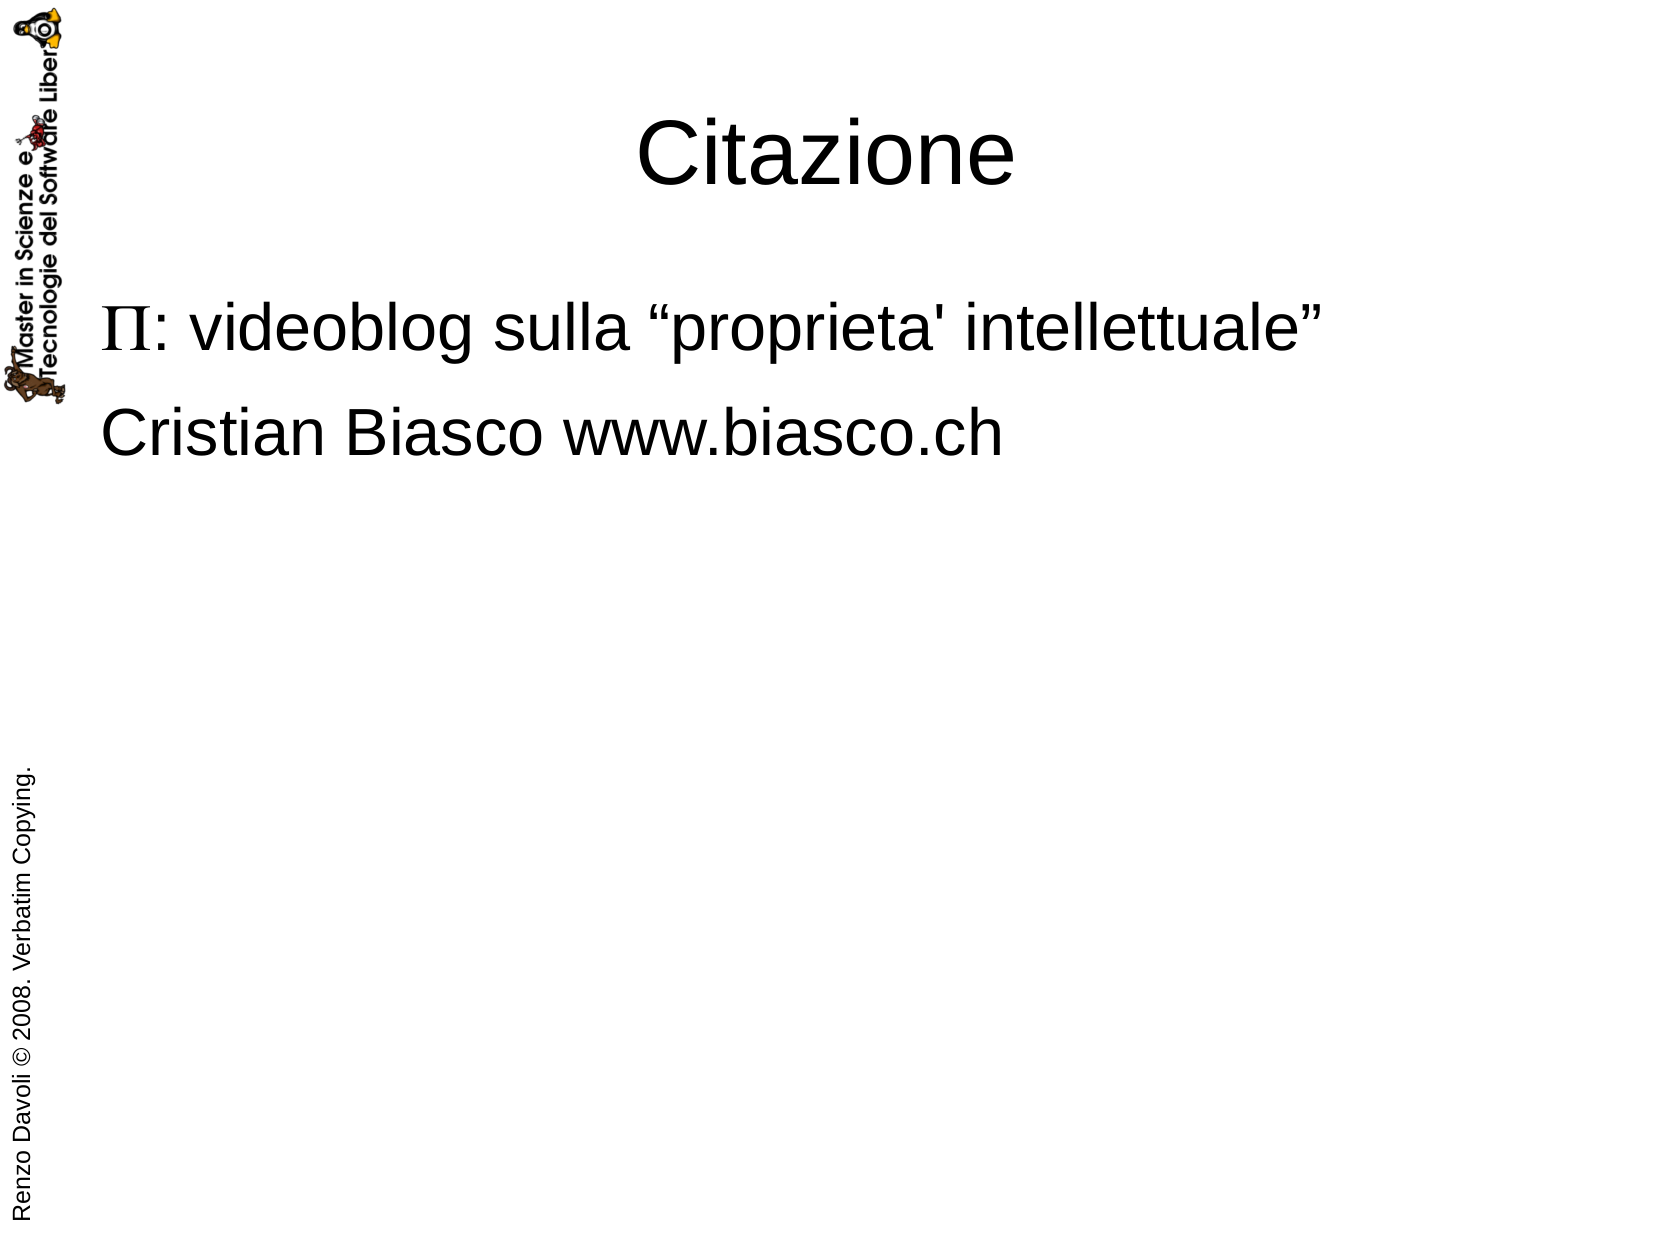

# Citazione
P: videoblog sulla “proprieta' intellettuale”
Cristian Biasco www.biasco.ch